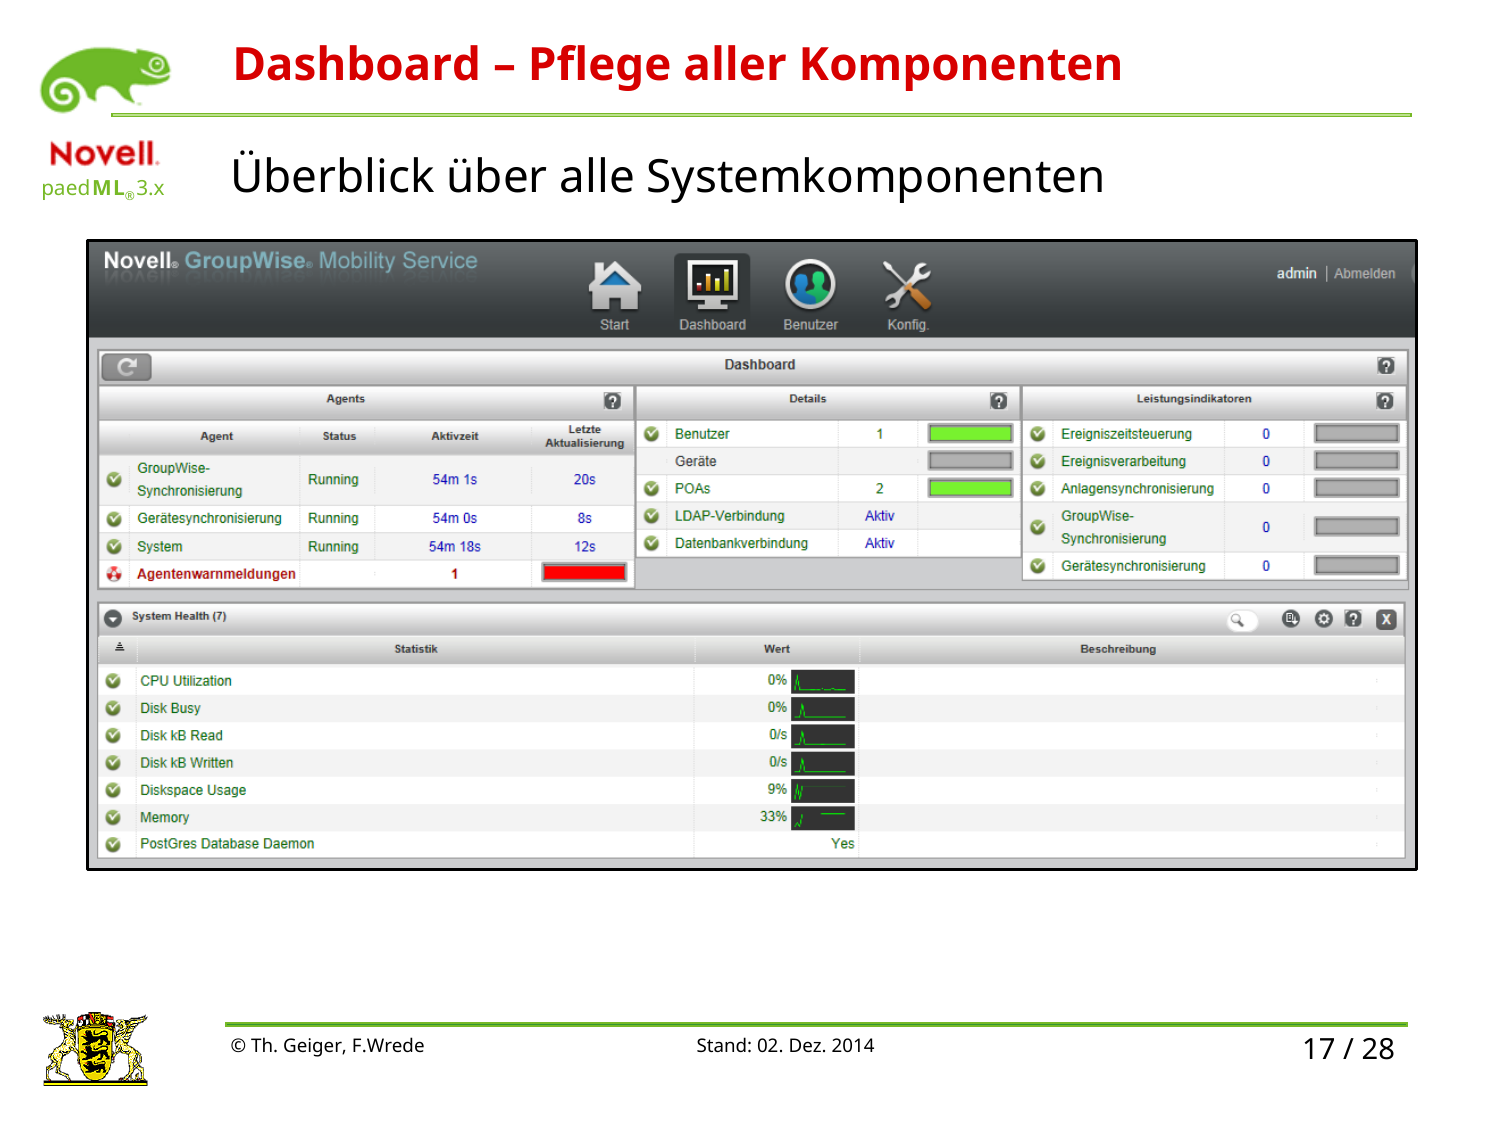

# Dashboard – Pflege aller Komponenten
Überblick über alle Systemkomponenten
17
© Th. Geiger, F.Wrede
02. Dez. 2014